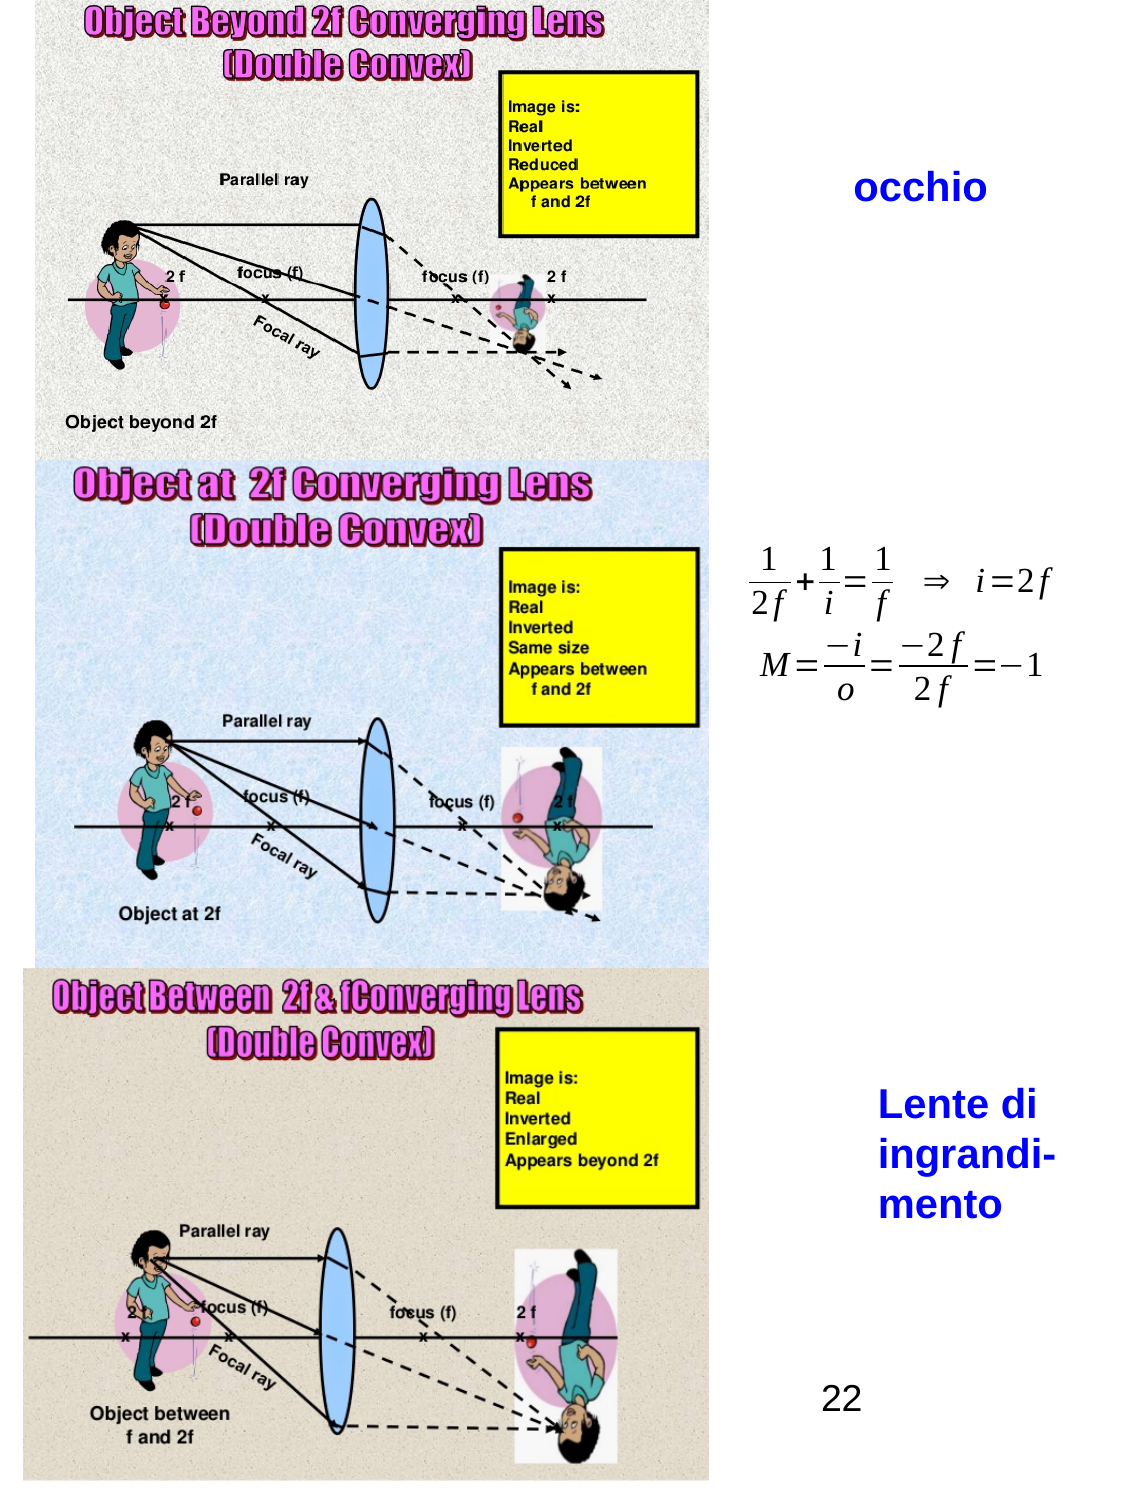

occhio
Lente di ingrandi-mento
P19 Onde Ottica
22